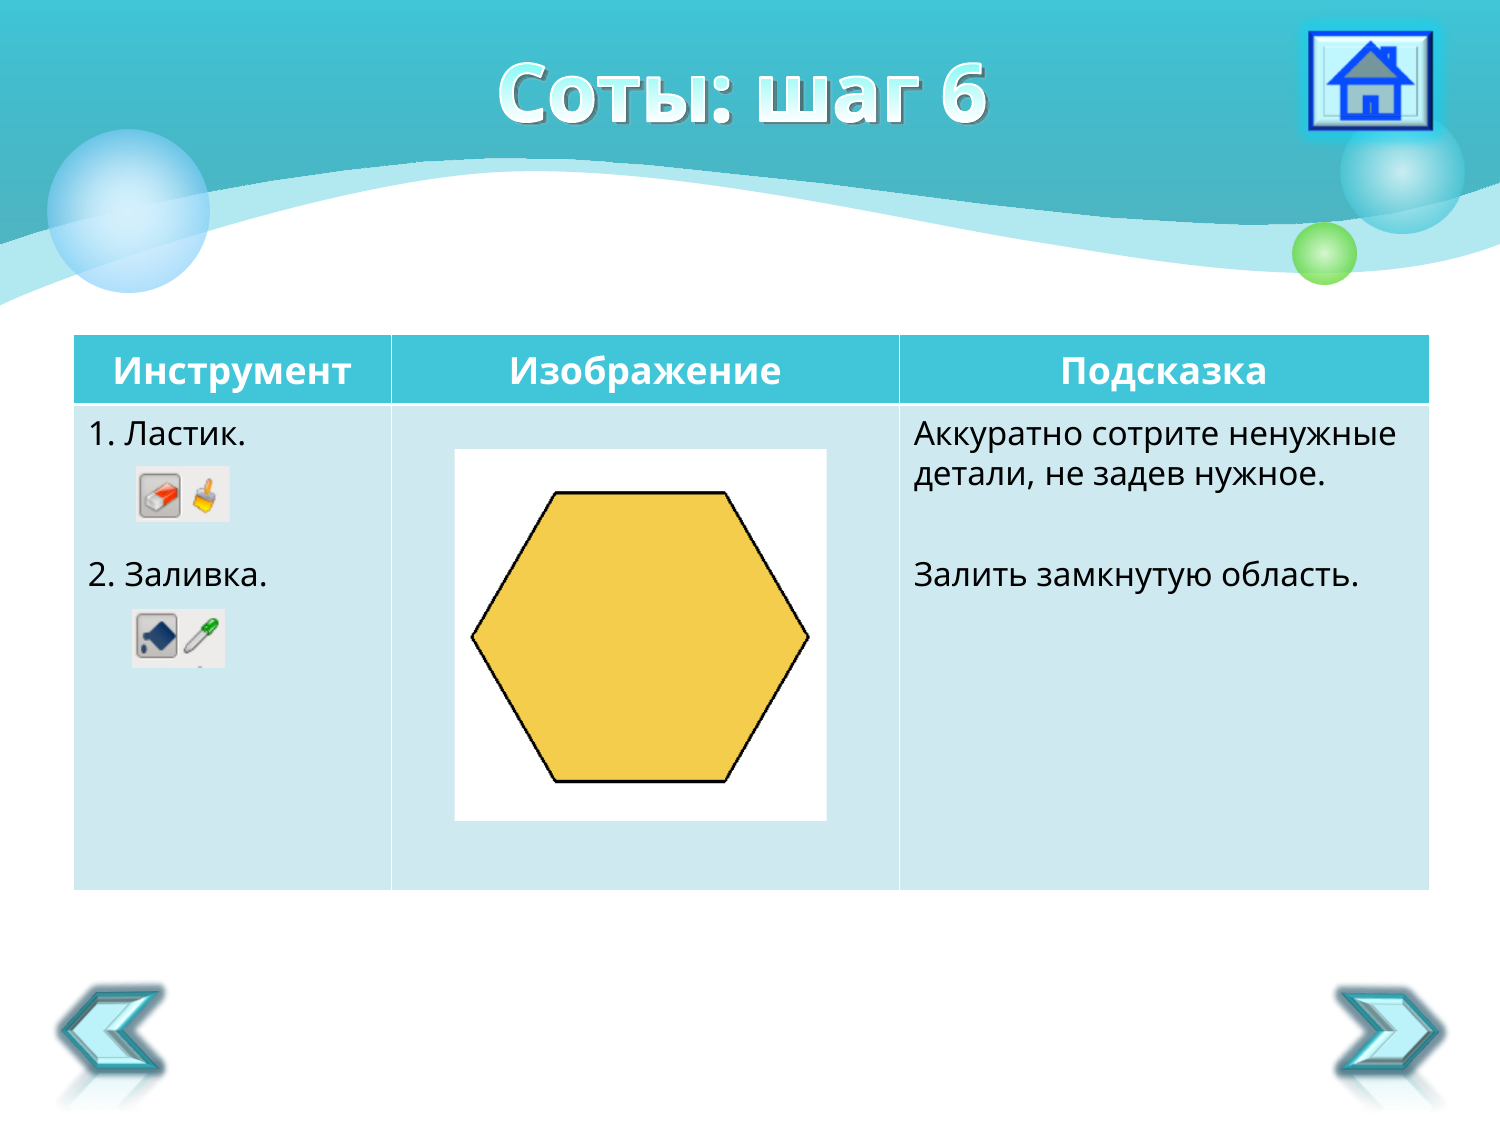

Соты: шаг 6
| Инструмент | Изображение | Подсказка |
| --- | --- | --- |
| 1. Ластик. 2. Заливка. | | Аккуратно сотрите ненужные детали, не задев нужное. Залить замкнутую область. |